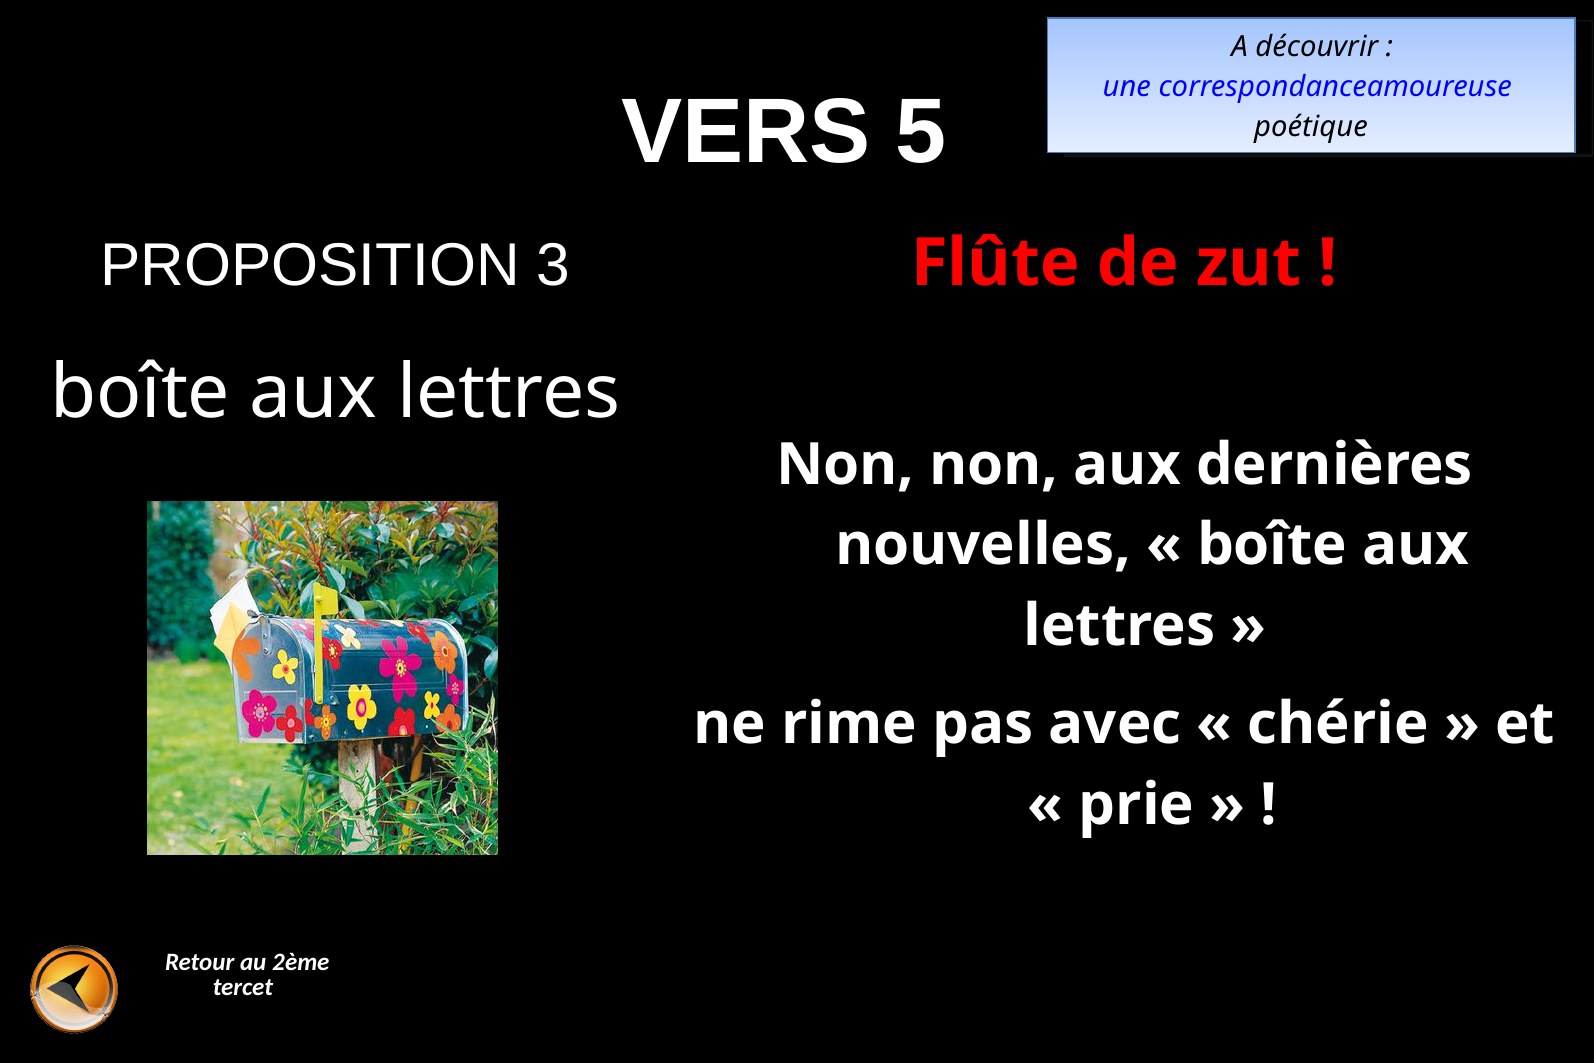

A découvrir : une correspondanceamoureuse poétique
# VERS 5
PROPOSITION 3
boîte aux lettres
Flûte de zut !
Non, non, aux dernières nouvelles, « boîte aux lettres »
ne rime pas avec « chérie » et « prie » !
Retour au 2ème tercet